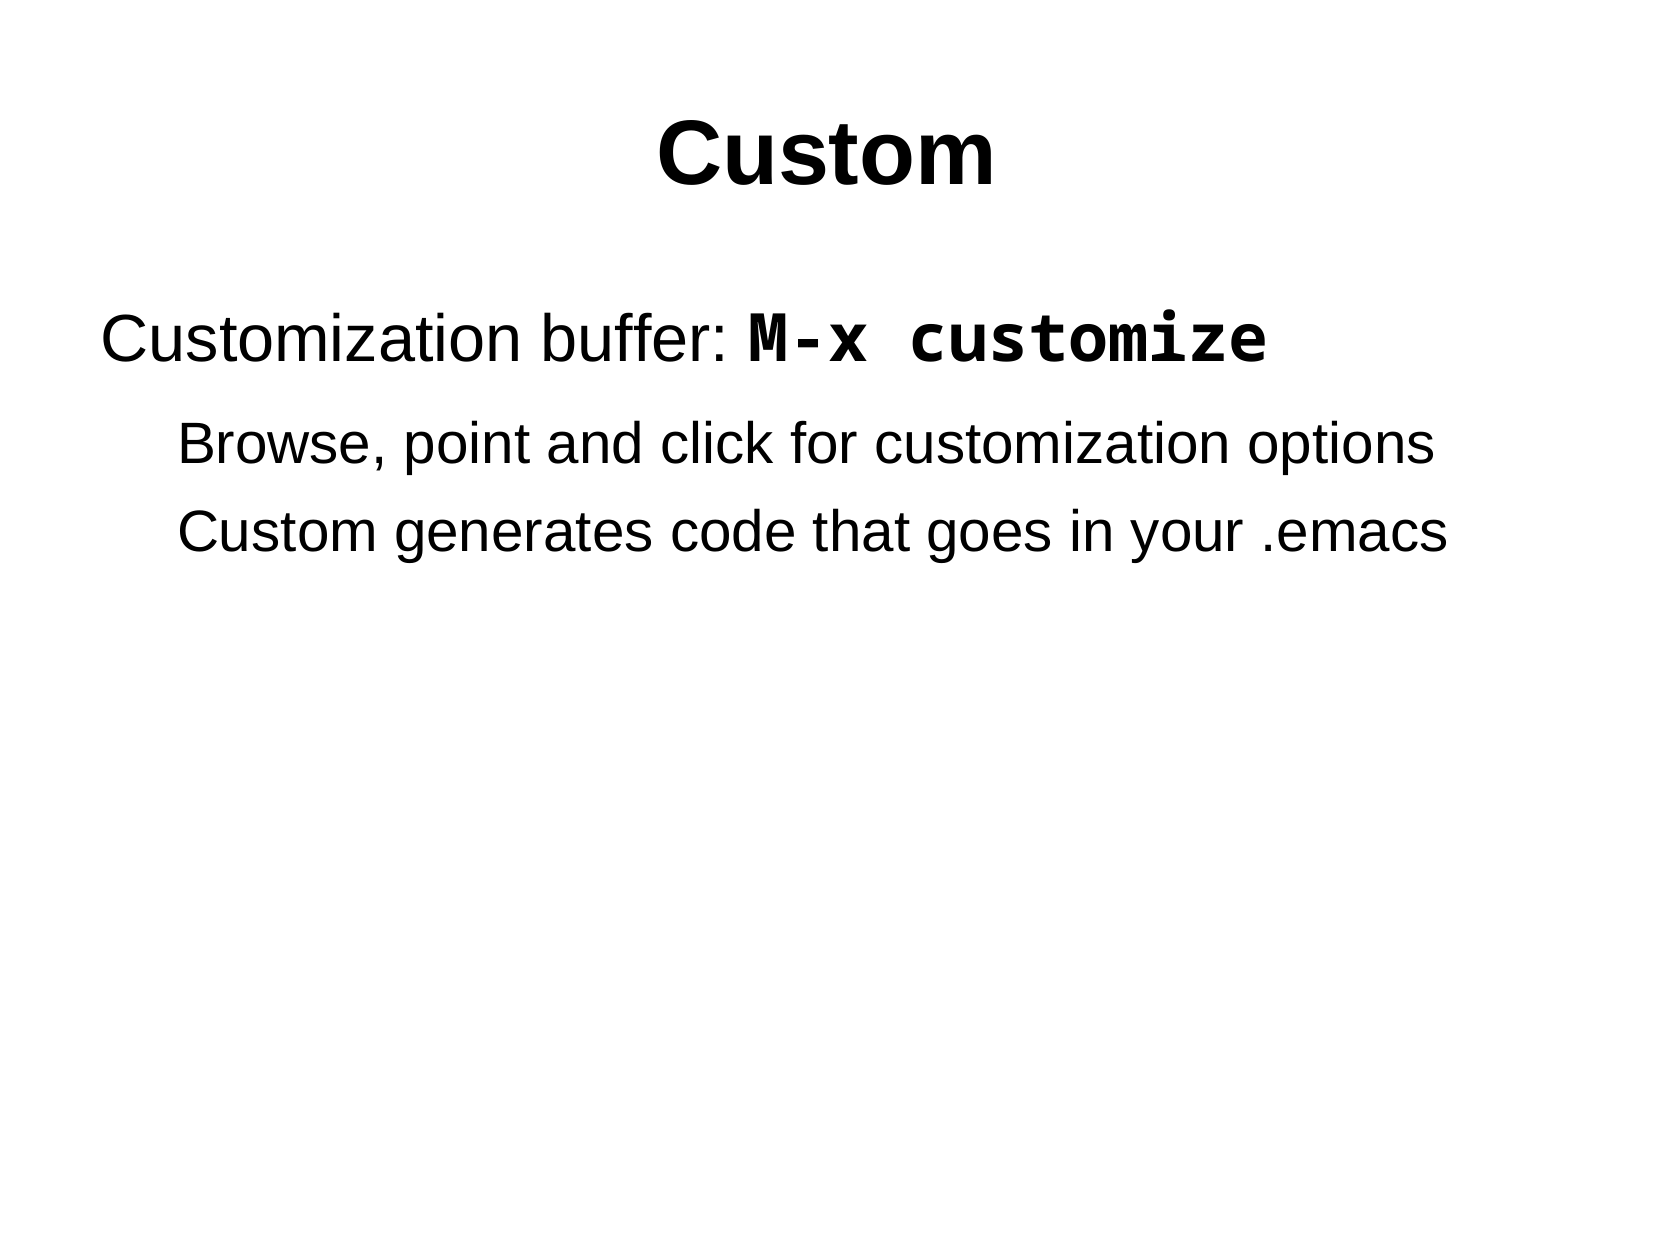

# Custom
Customization buffer: M-x customize
Browse, point and click for customization options
Custom generates code that goes in your .emacs